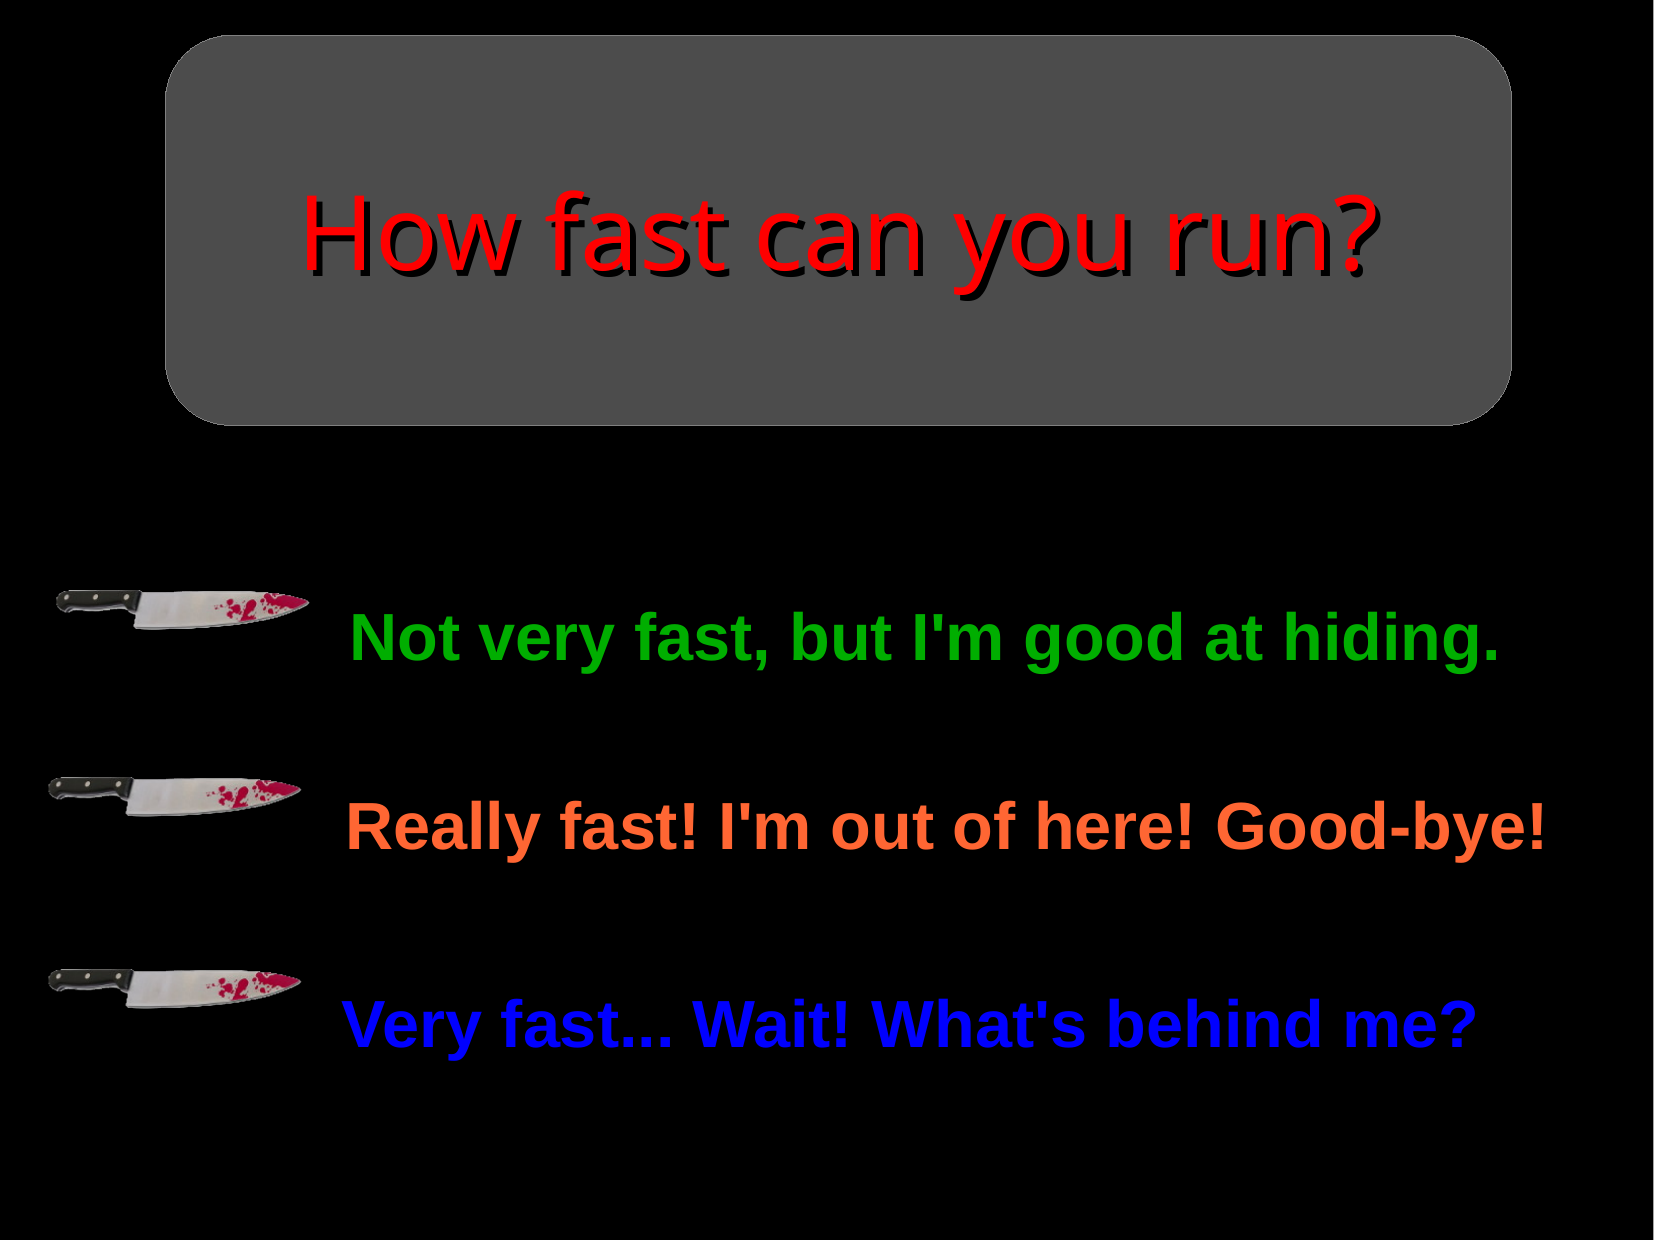

How fast can you run?
Not very fast, but I'm good at hiding.
Really fast! I'm out of here! Good-bye!
Very fast... Wait! What's behind me?